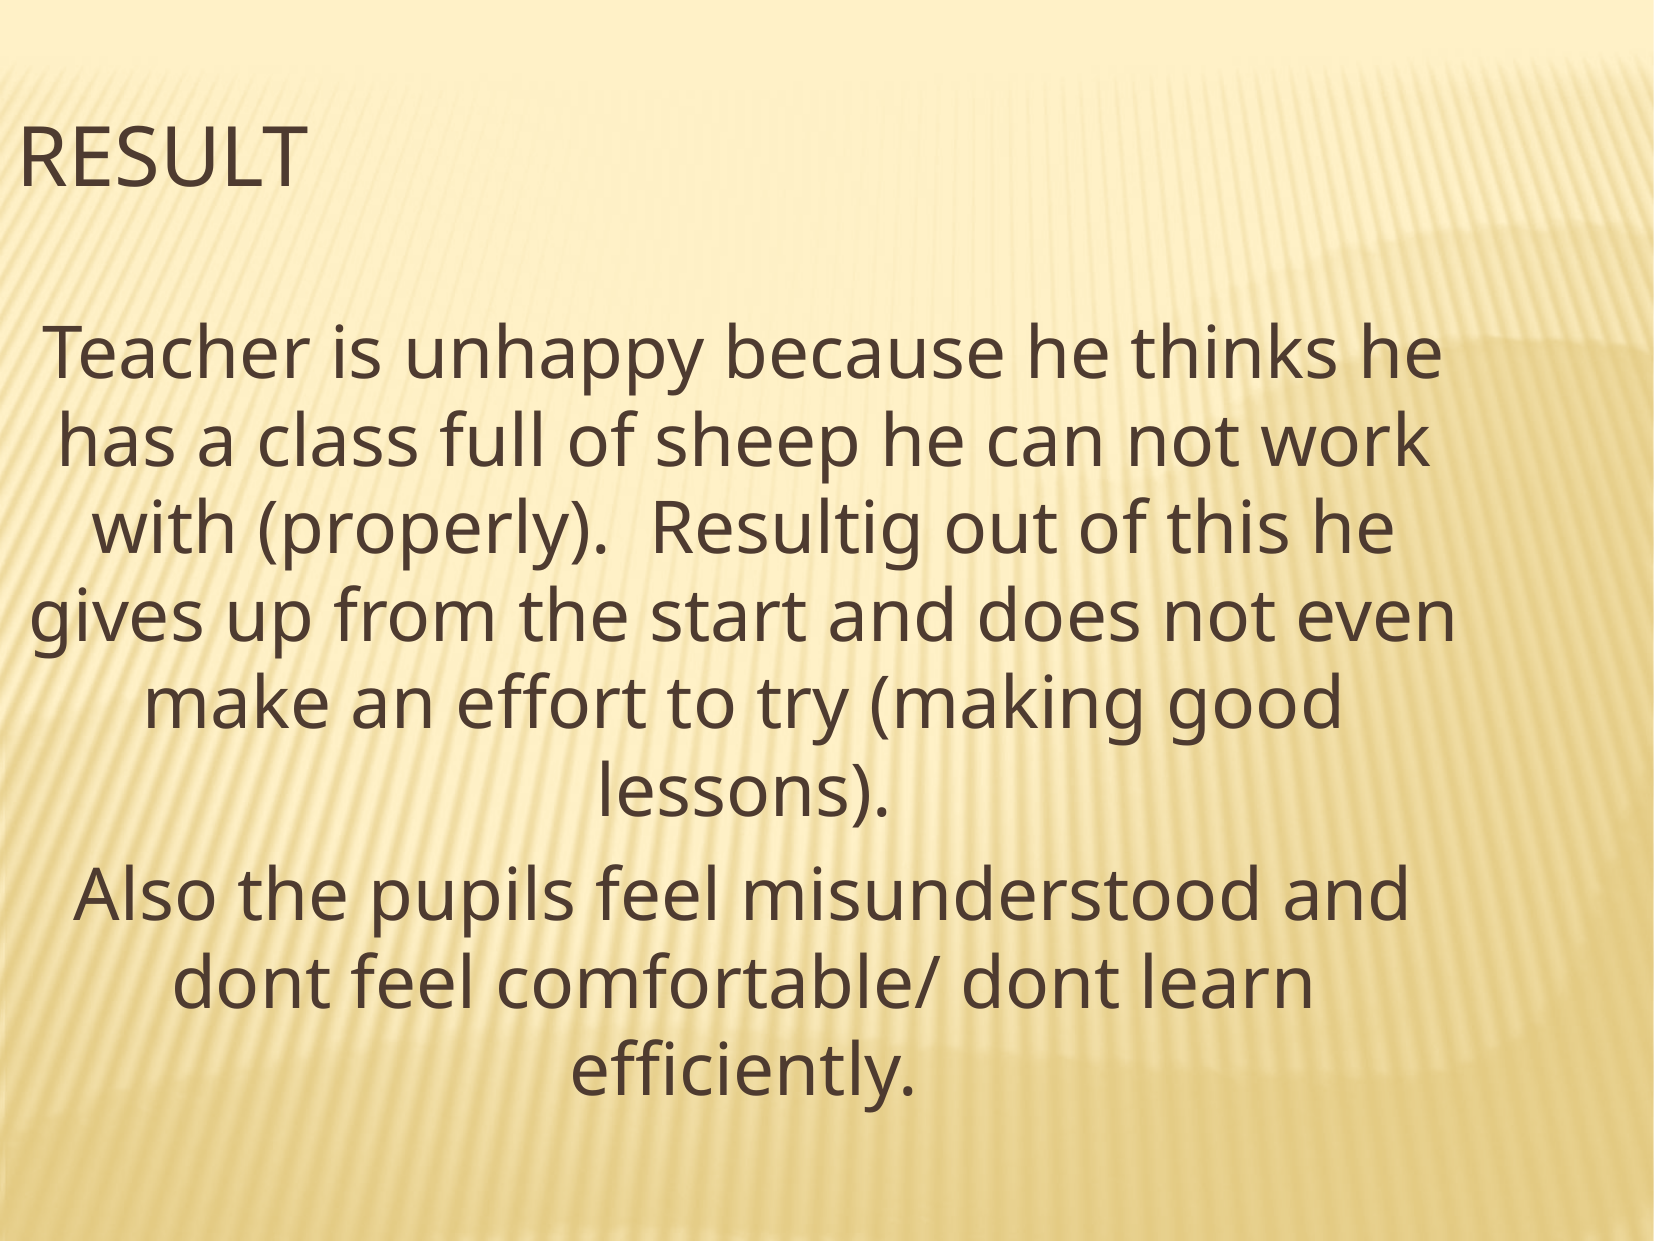

# Result
Teacher is unhappy because he thinks he has a class full of sheep he can not work with (properly). Resultig out of this he gives up from the start and does not even make an effort to try (making good lessons).
Also the pupils feel misunderstood and dont feel comfortable/ dont learn efficiently.